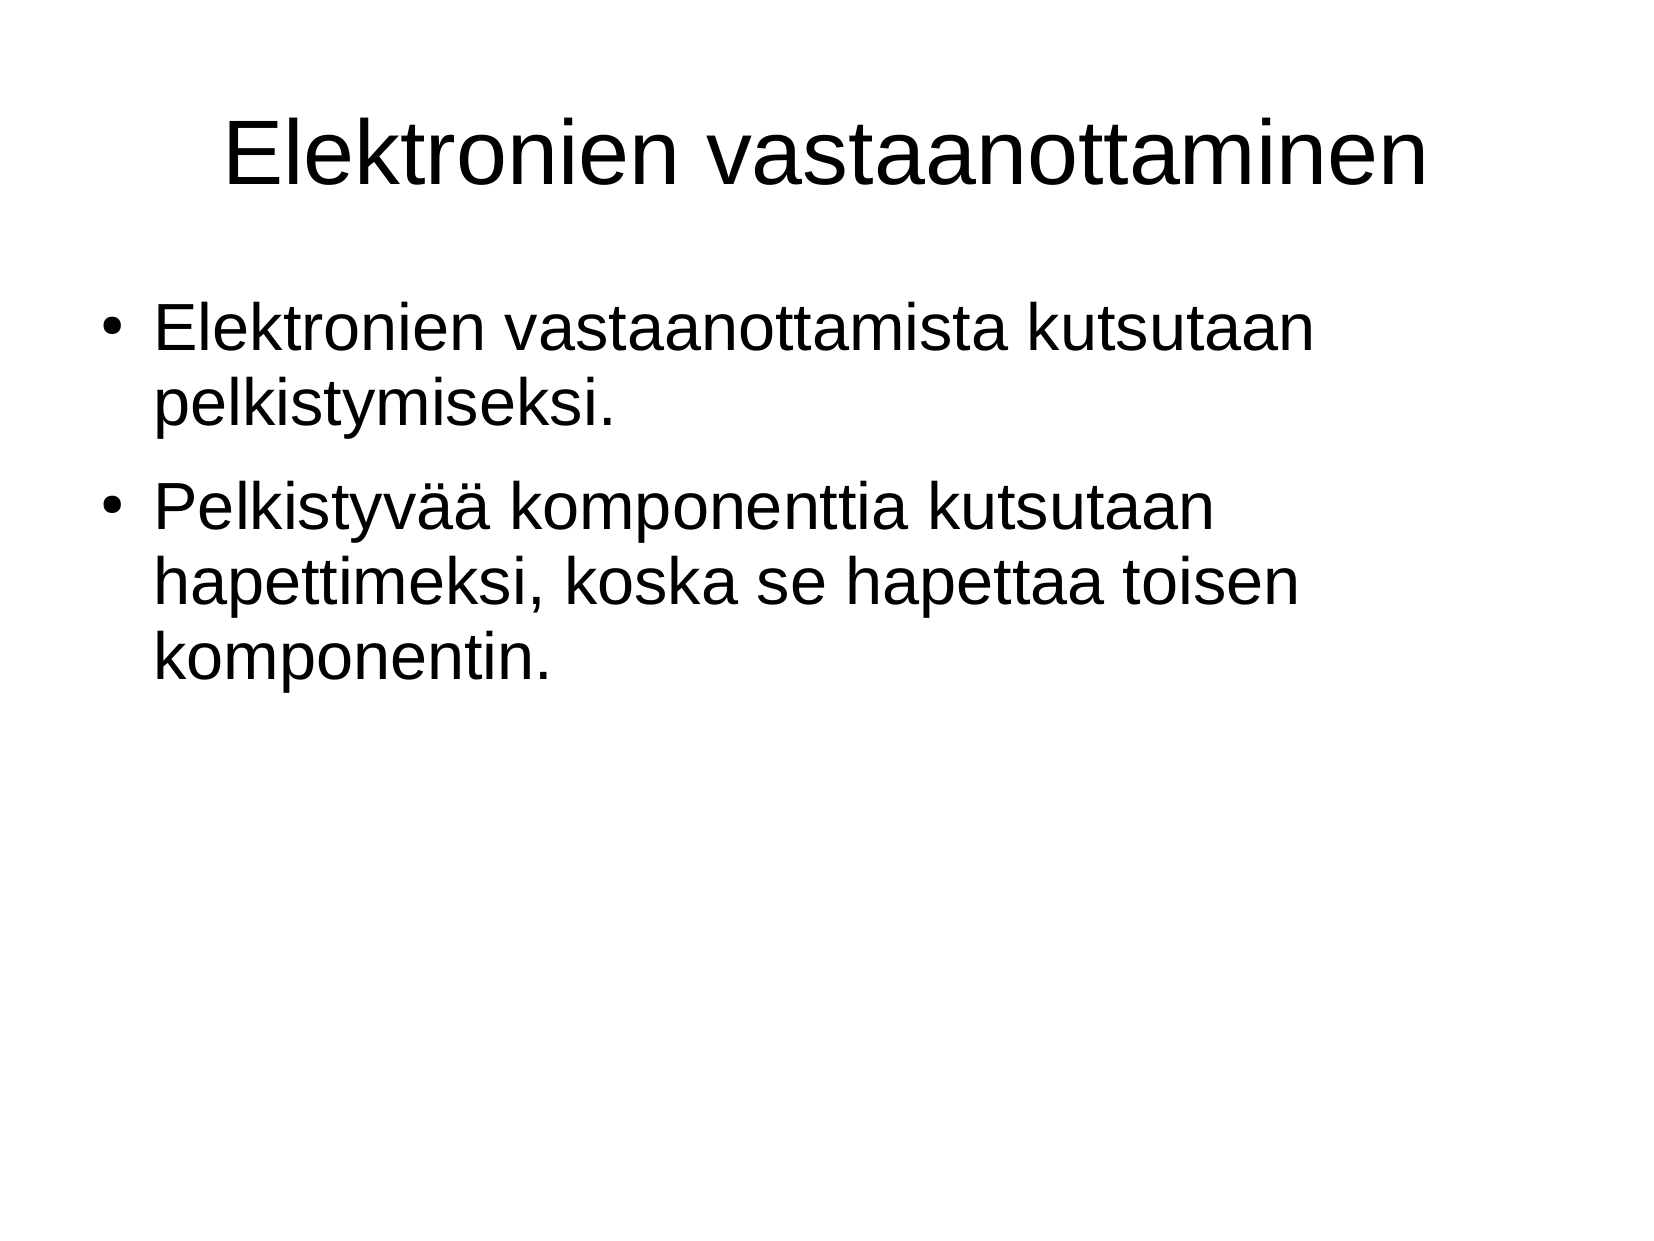

# Elektronien vastaanottaminen
Elektronien vastaanottamista kutsutaan pelkistymiseksi.
Pelkistyvää komponenttia kutsutaan hapettimeksi, koska se hapettaa toisen komponentin.